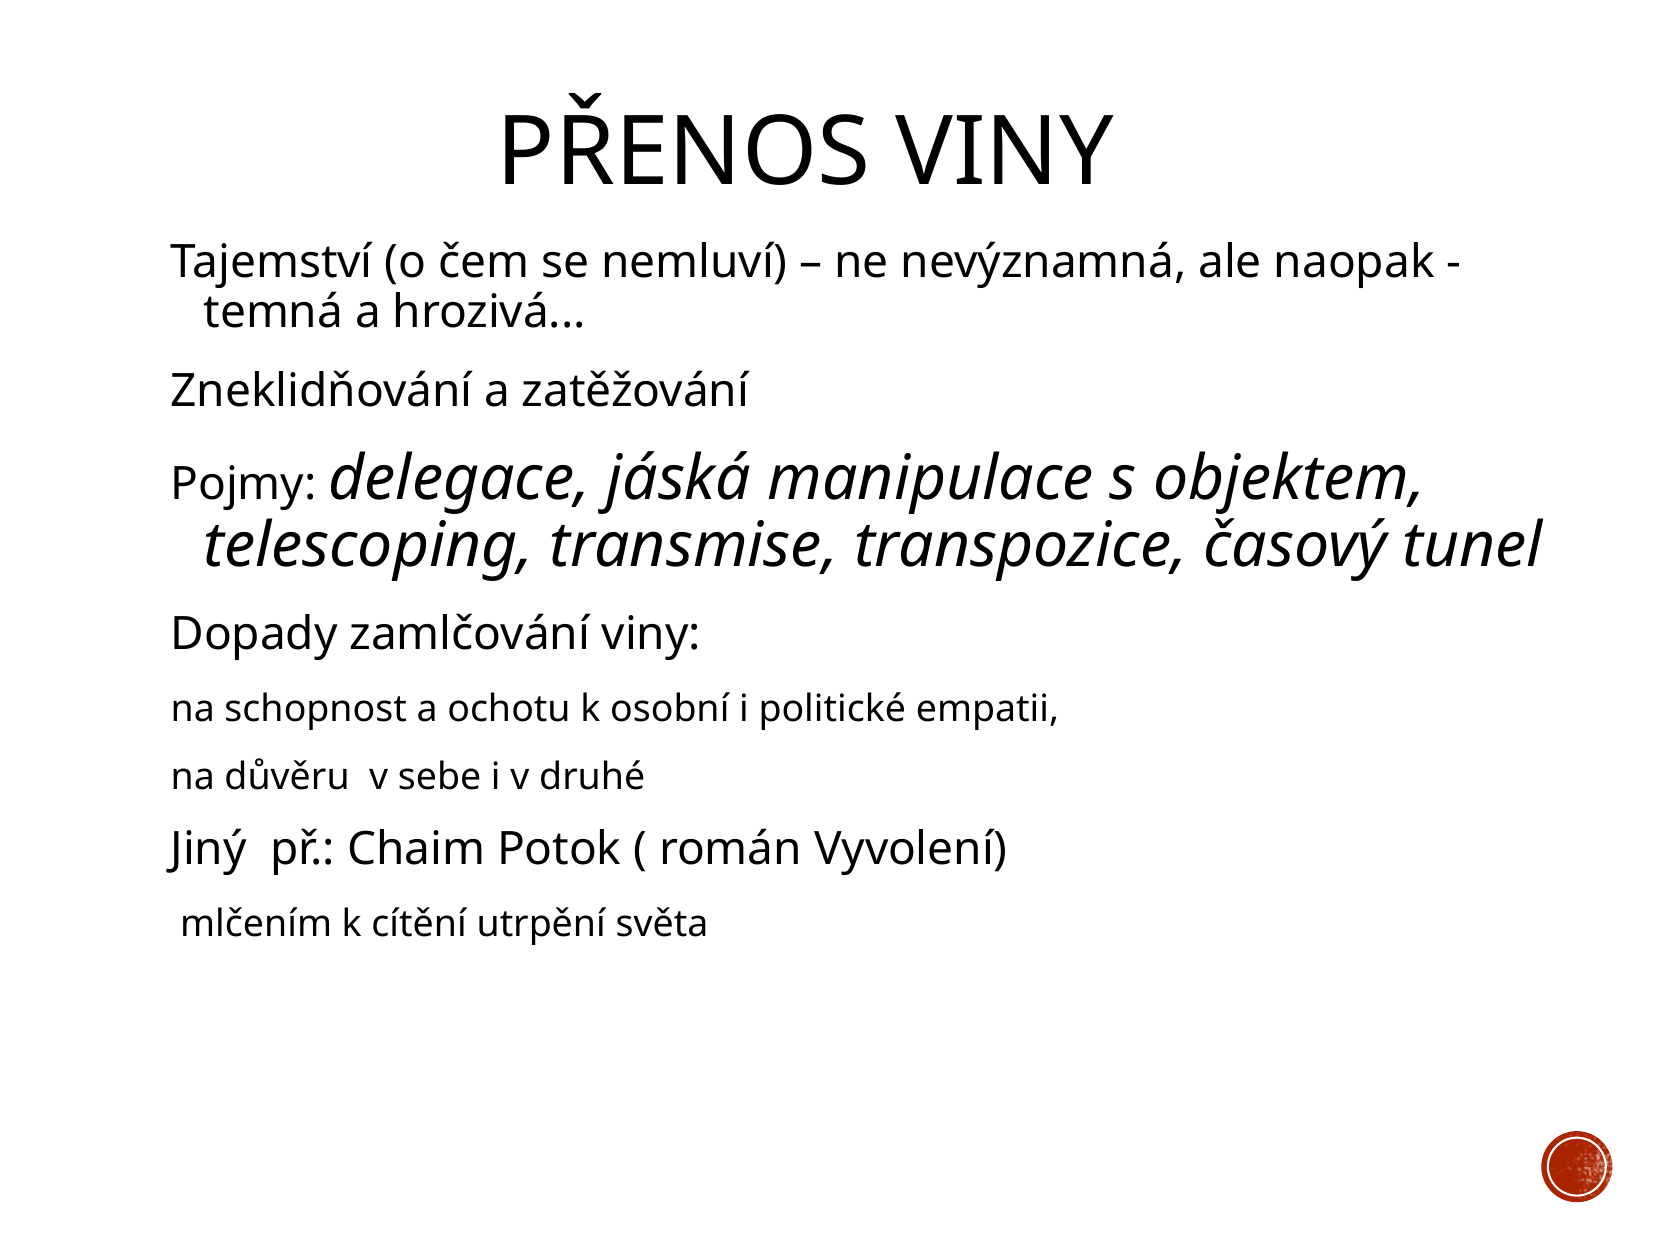

# Přenos viny
Tajemství (o čem se nemluví) – ne nevýznamná, ale naopak - temná a hrozivá...
Zneklidňování a zatěžování
Pojmy: delegace, jáská manipulace s objektem, telescoping, transmise, transpozice, časový tunel
Dopady zamlčování viny:
na schopnost a ochotu k osobní i politické empatii,
na důvěru v sebe i v druhé
Jiný př.: Chaim Potok ( román Vyvolení)
 mlčením k cítění utrpění světa